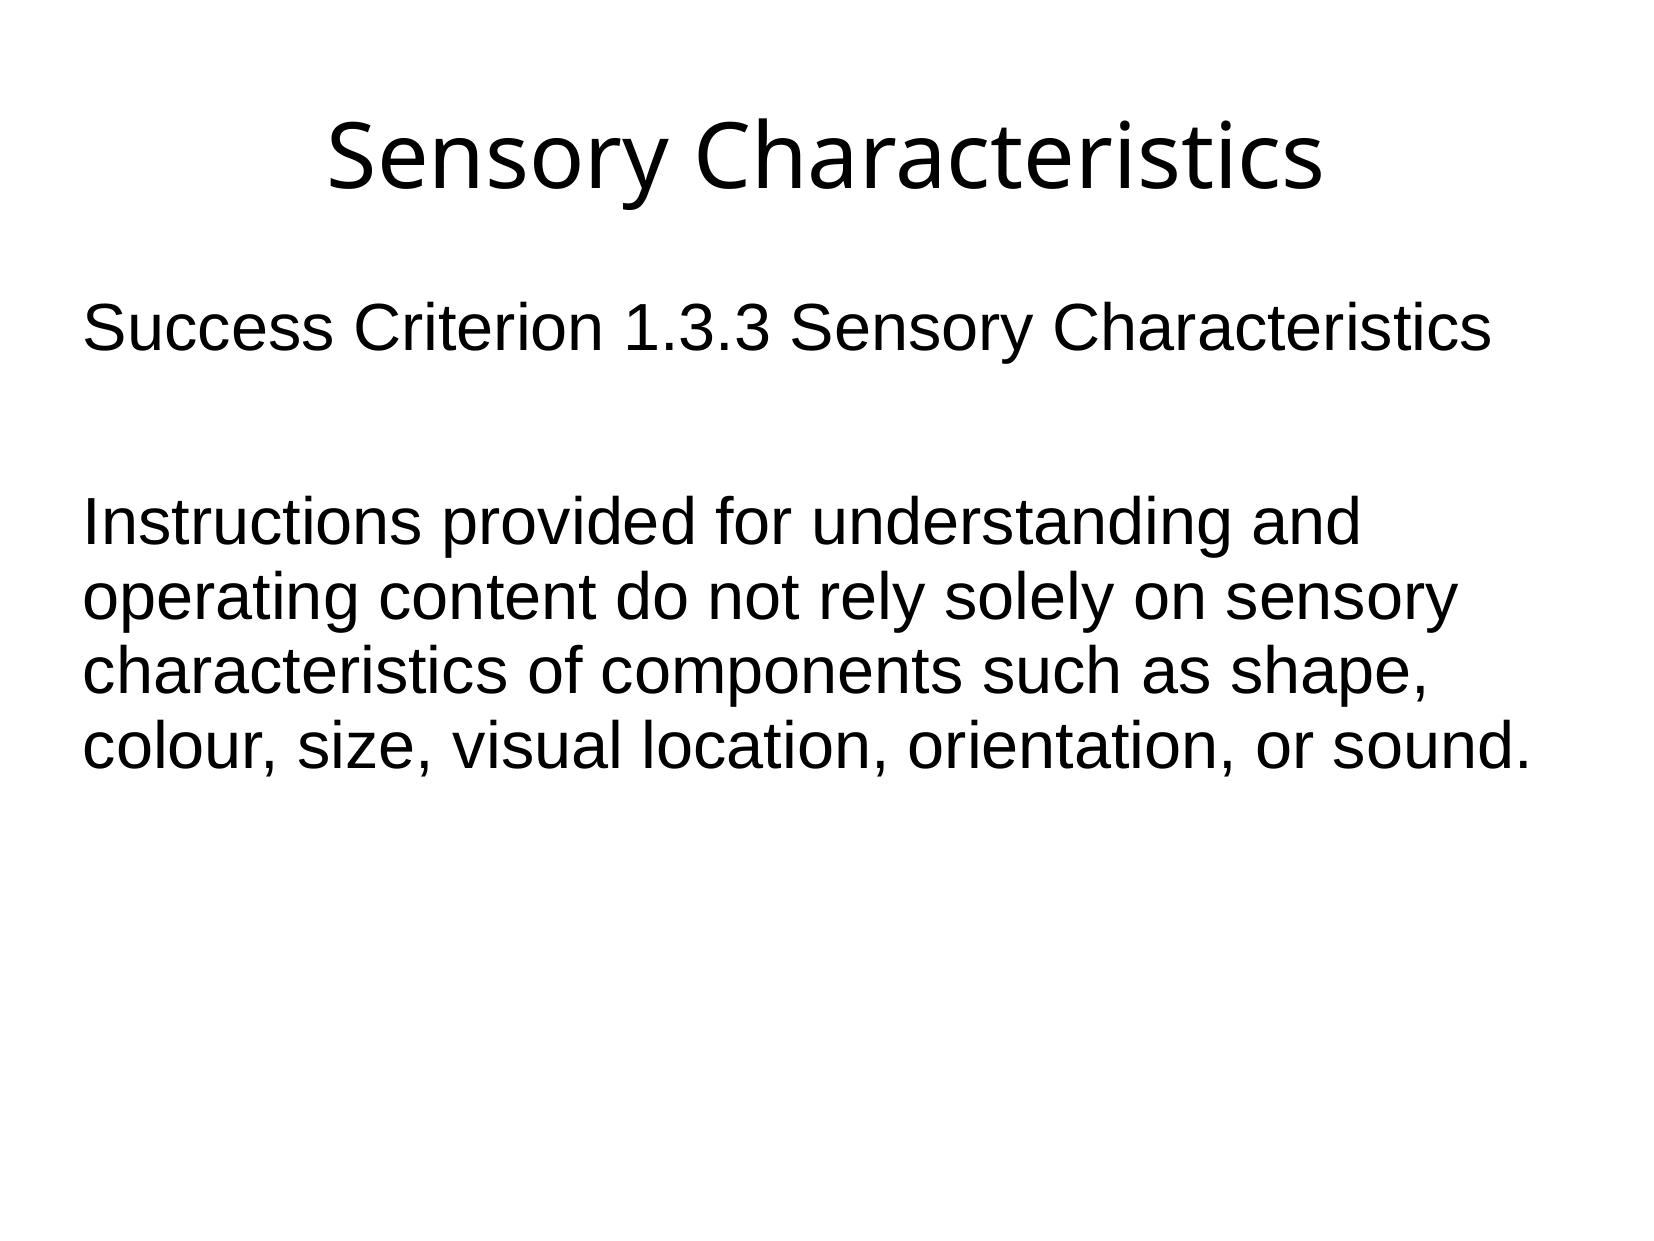

# Sensory Characteristics
Success Criterion 1.3.3 Sensory Characteristics
Instructions provided for understanding and operating content do not rely solely on sensory characteristics of components such as shape, colour, size, visual location, orientation, or sound.